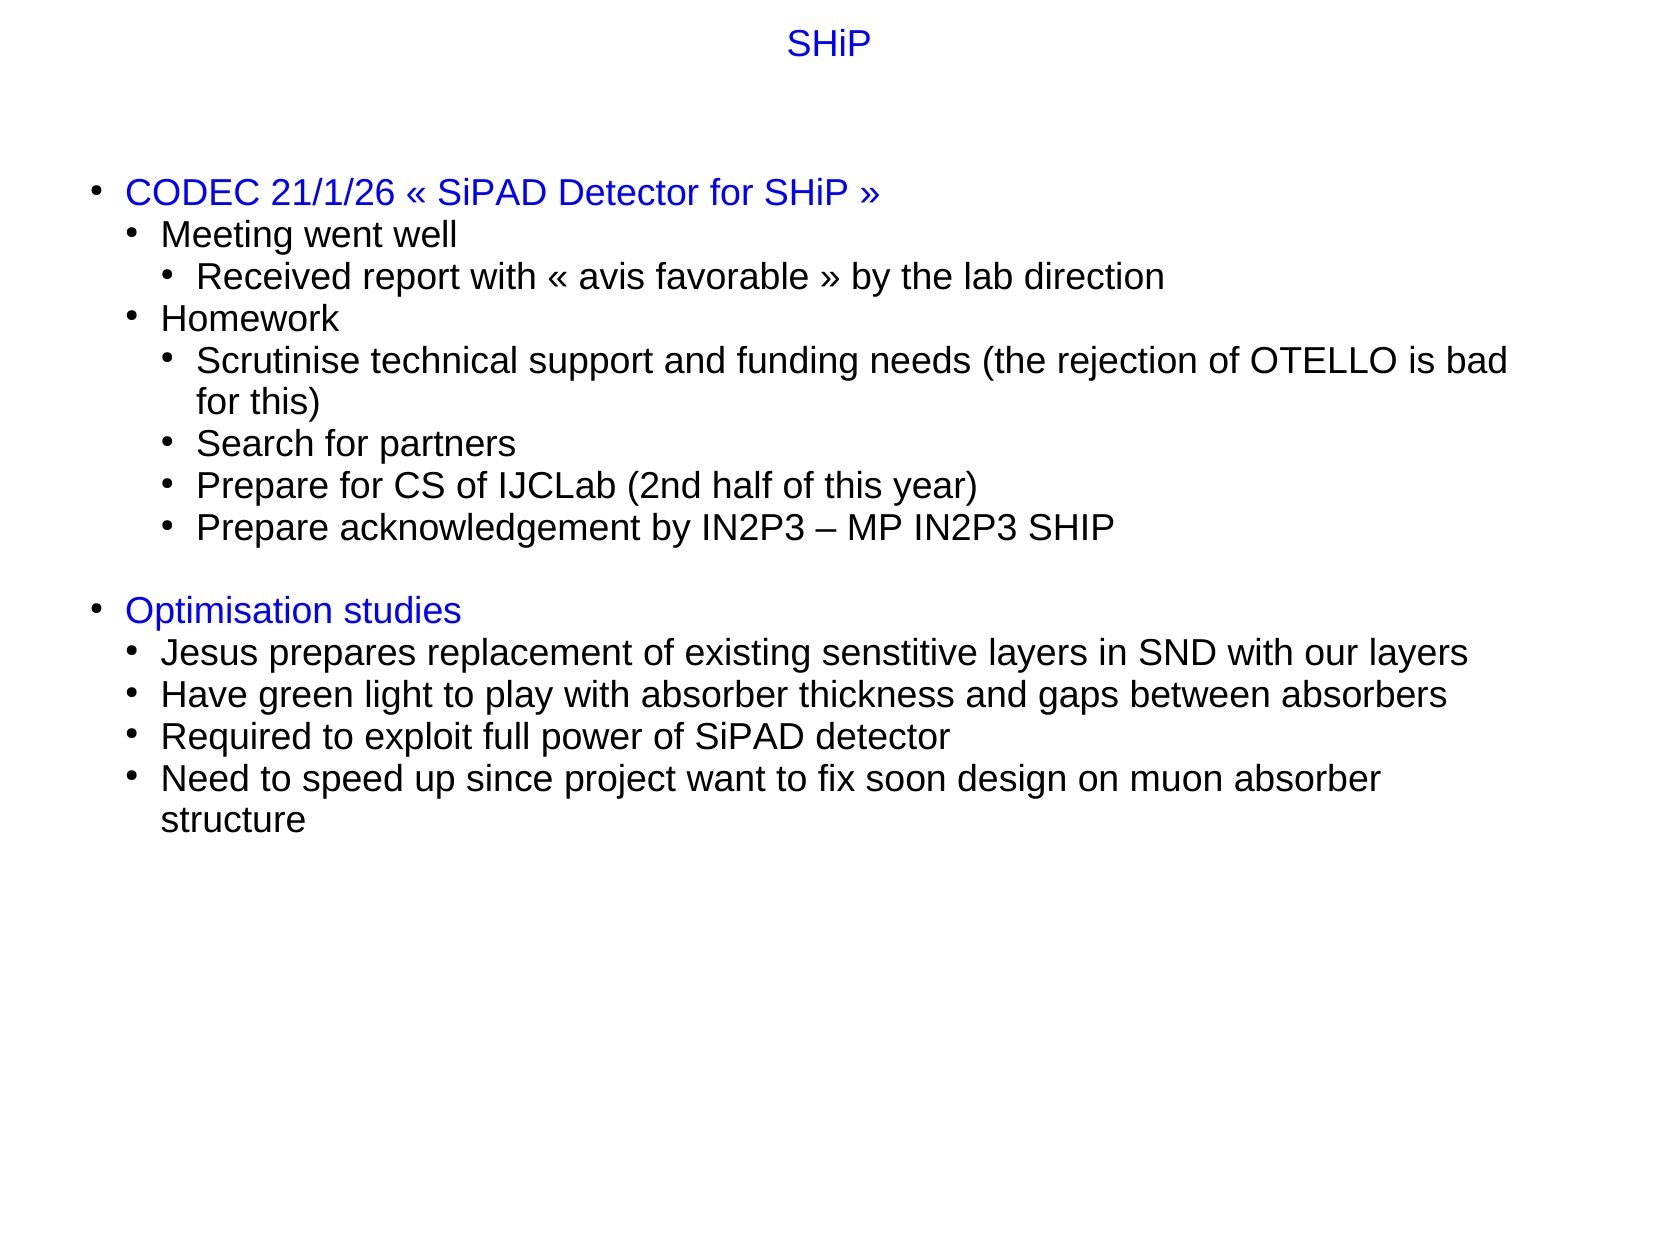

SHiP
CODEC 21/1/26 « SiPAD Detector for SHiP »
Meeting went well
Received report with « avis favorable » by the lab direction
Homework
Scrutinise technical support and funding needs (the rejection of OTELLO is bad for this)
Search for partners
Prepare for CS of IJCLab (2nd half of this year)
Prepare acknowledgement by IN2P3 – MP IN2P3 SHIP
Optimisation studies
Jesus prepares replacement of existing senstitive layers in SND with our layers
Have green light to play with absorber thickness and gaps between absorbers
Required to exploit full power of SiPAD detector
Need to speed up since project want to fix soon design on muon absorber structure